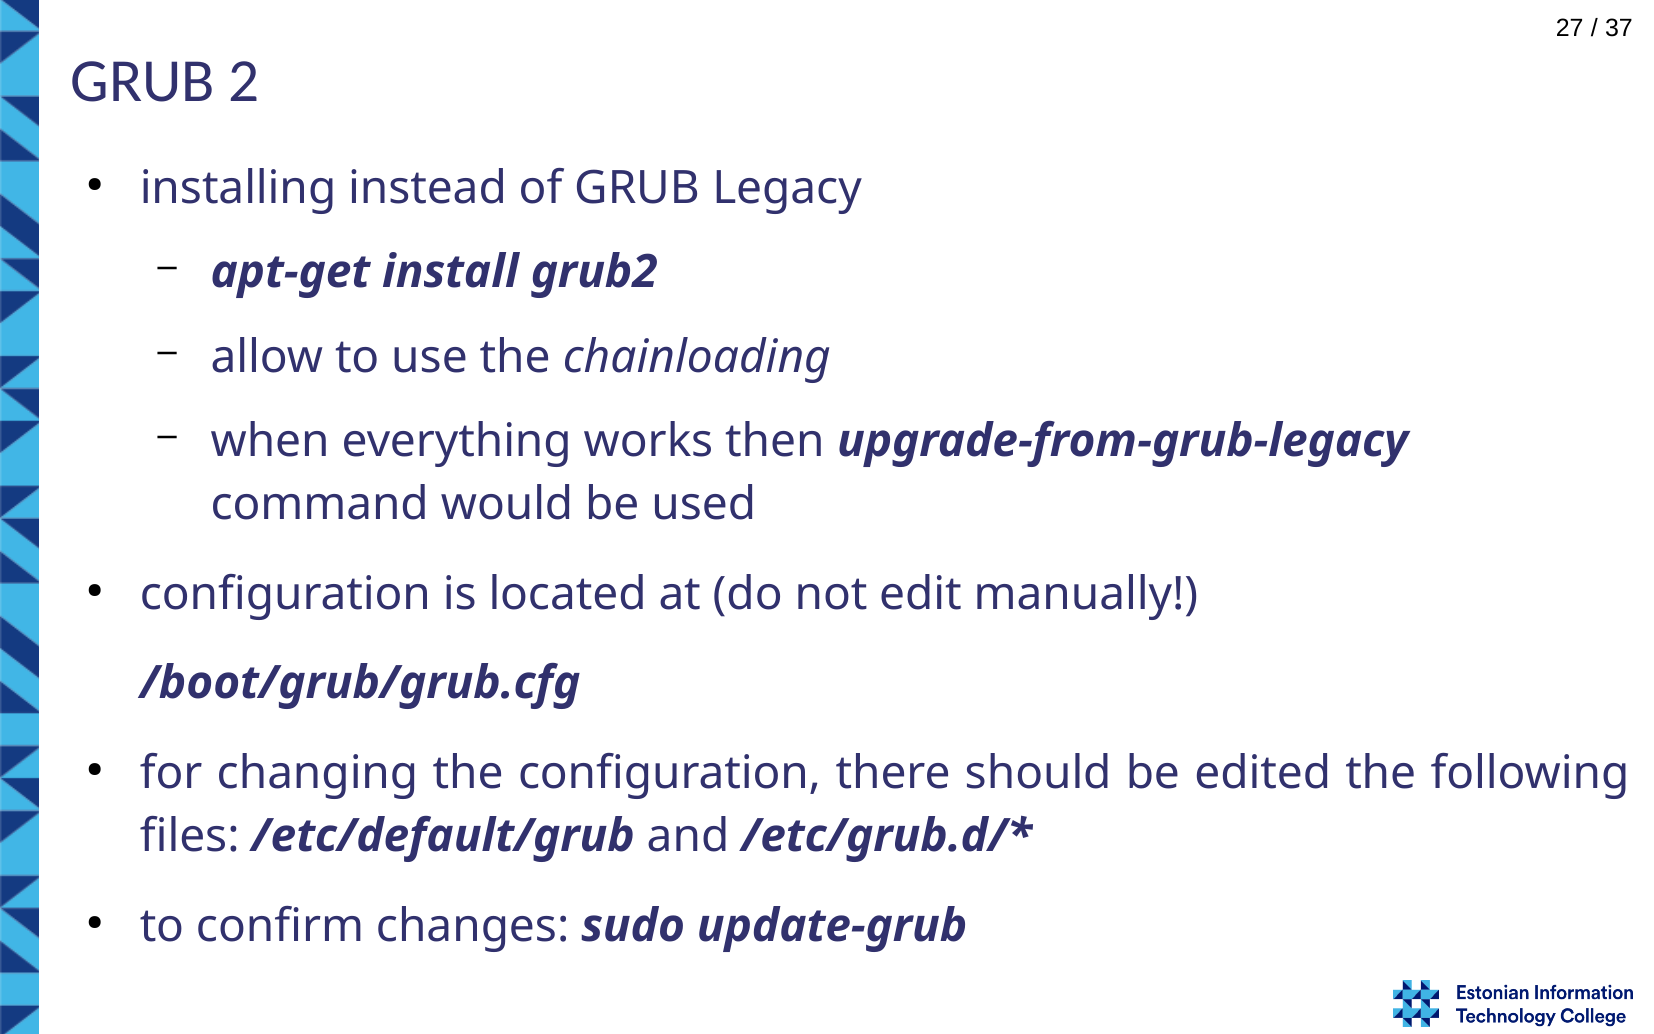

# GRUB 2
installing instead of GRUB Legacy
apt-get install grub2
allow to use the chainloading
when everything works then upgrade-from-grub-legacy command would be used
configuration is located at (do not edit manually!)
/boot/grub/grub.cfg
for changing the configuration, there should be edited the following files: /etc/default/grub and /etc/grub.d/*
to confirm changes: sudo update-grub